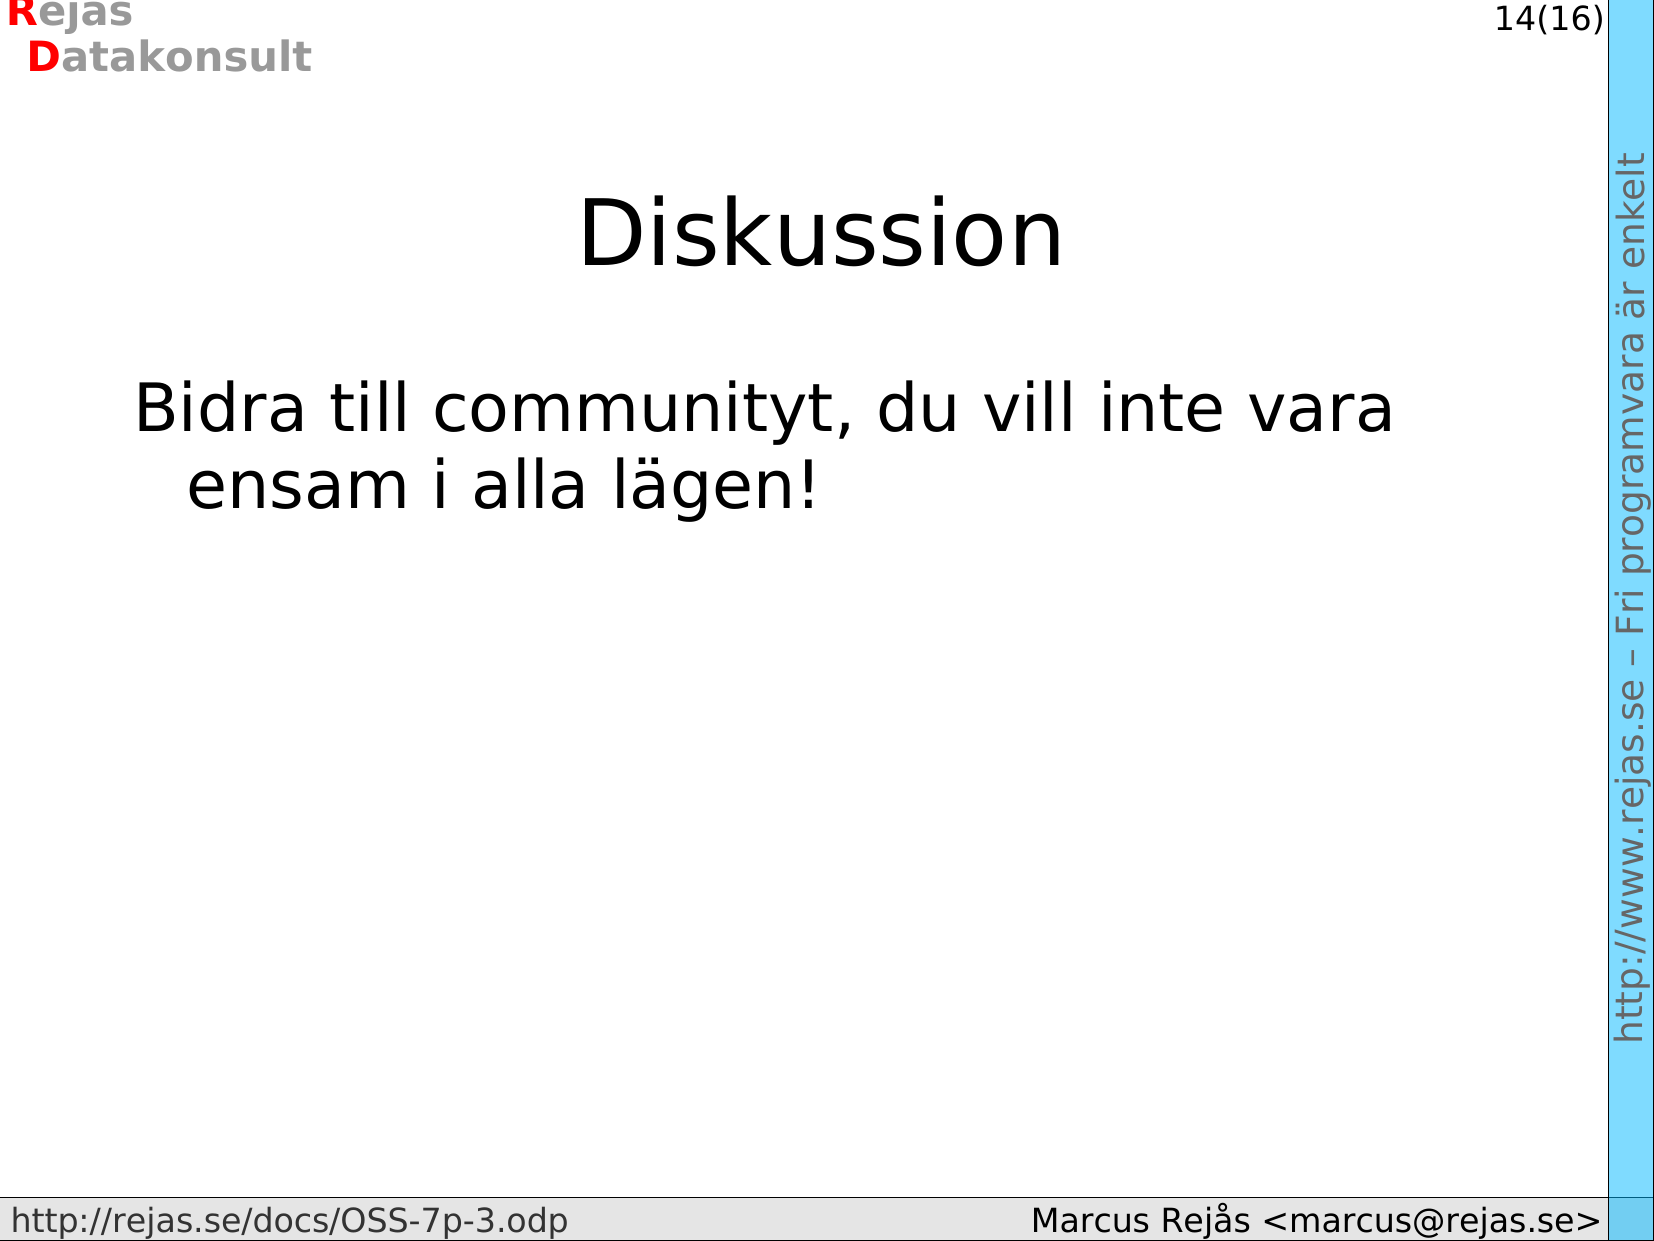

# Diskussion
Bidra till communityt, du vill inte vara ensam i alla lägen!